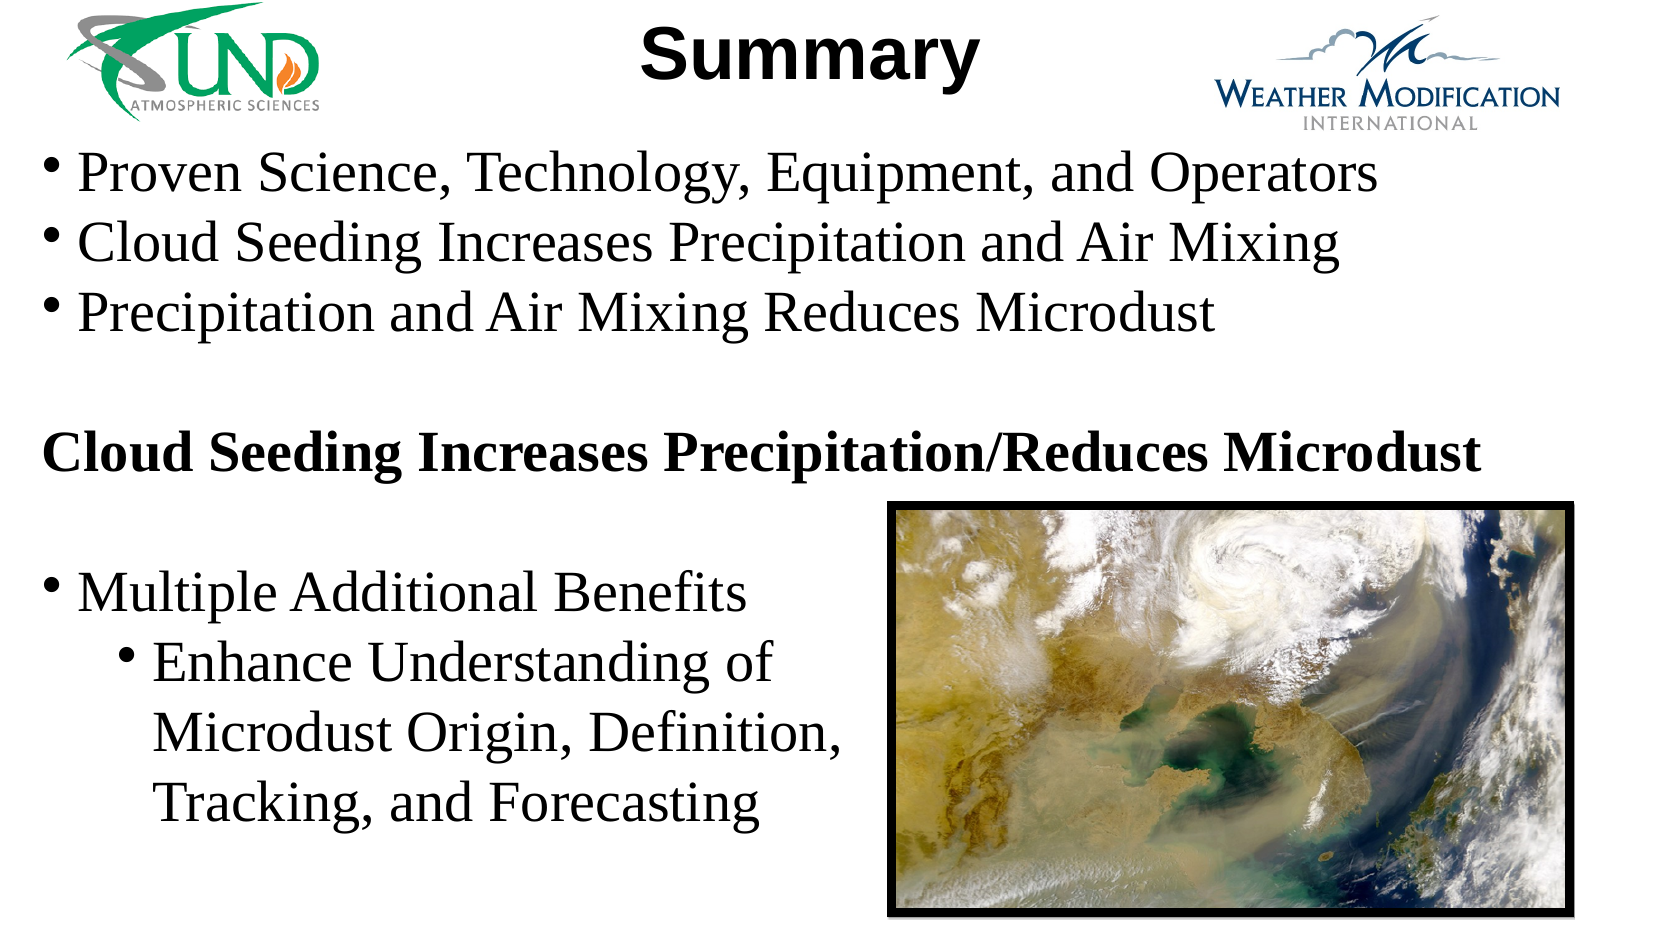

Summary
Proven Science, Technology, Equipment, and Operators
Cloud Seeding Increases Precipitation and Air Mixing
Precipitation and Air Mixing Reduces Microdust
Cloud Seeding Increases Precipitation/Reduces Microdust
Multiple Additional Benefits
Enhance Understanding of
Microdust Origin, Definition,
Tracking, and Forecasting